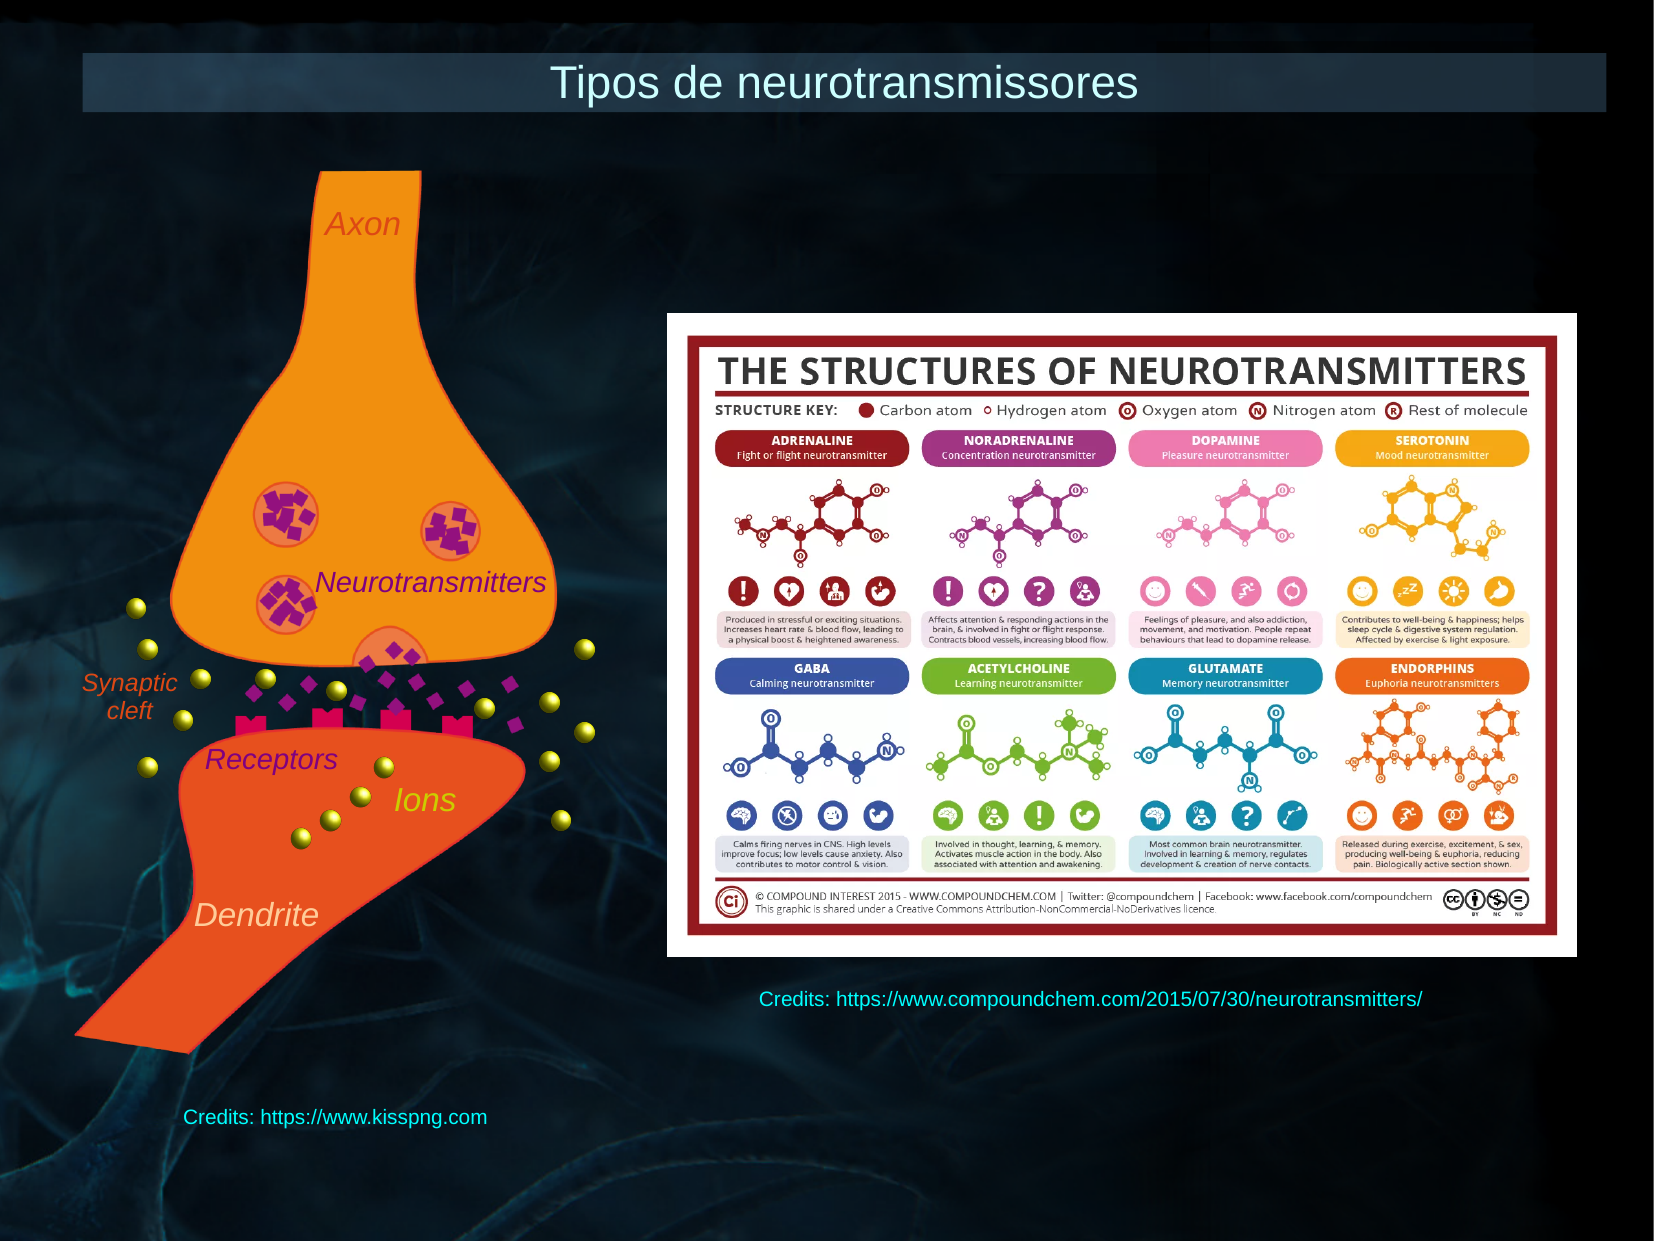

Tipos de neurotransmissores
Axon
Neurotransmitters
Synaptic cleft
Receptors
Ions
Dendrite
Credits: https://www.compoundchem.com/2015/07/30/neurotransmitters/
Credits: https://www.kisspng.com